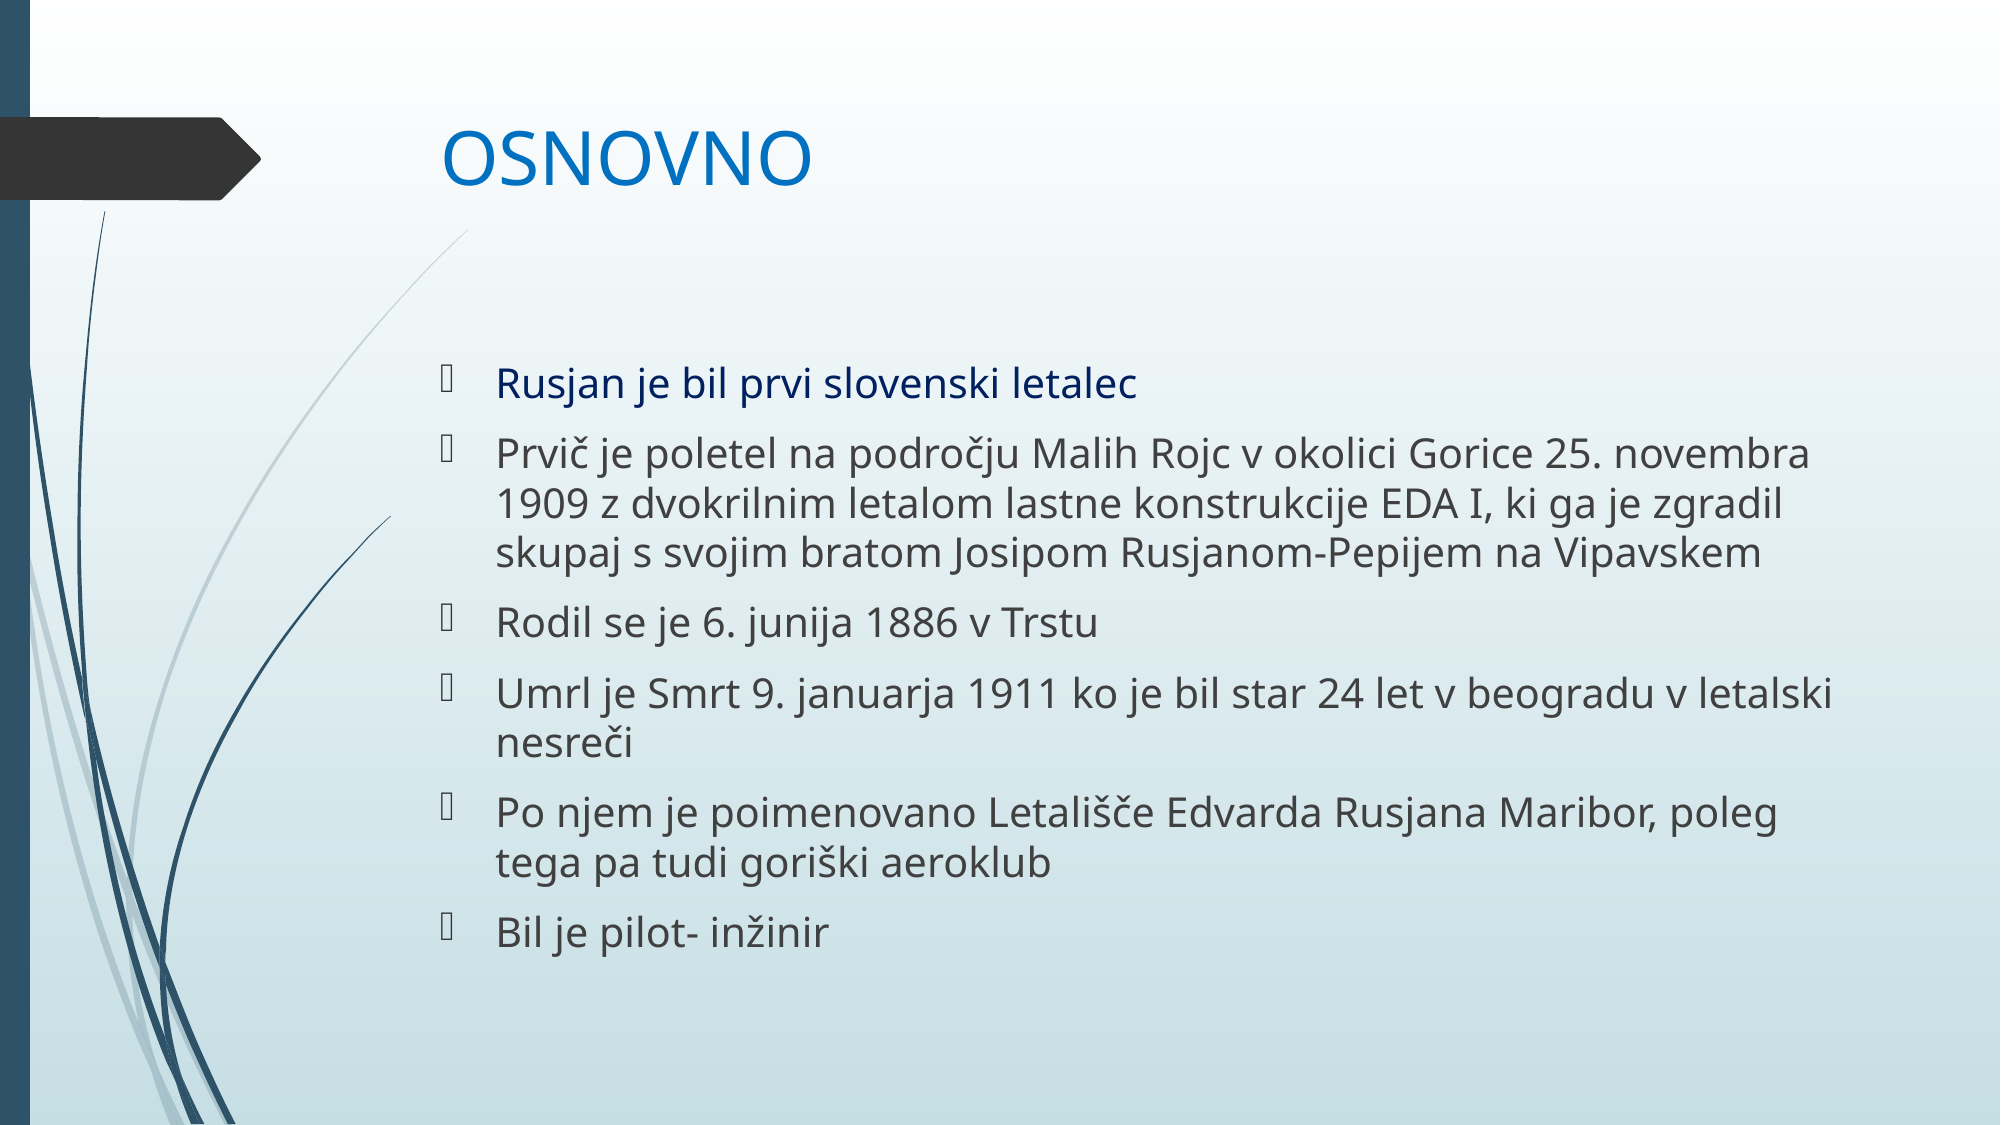

# OSNOVNO
Rusjan je bil prvi slovenski letalec
Prvič je poletel na področju Malih Rojc v okolici Gorice 25. novembra 1909 z dvokrilnim letalom lastne konstrukcije EDA I, ki ga je zgradil skupaj s svojim bratom Josipom Rusjanom-Pepijem na Vipavskem
Rodil se je 6. junija 1886 v Trstu
Umrl je Smrt 9. januarja 1911 ko je bil star 24 let v beogradu v letalski nesreči
Po njem je poimenovano Letališče Edvarda Rusjana Maribor, poleg tega pa tudi goriški aeroklub
Bil je pilot- inžinir